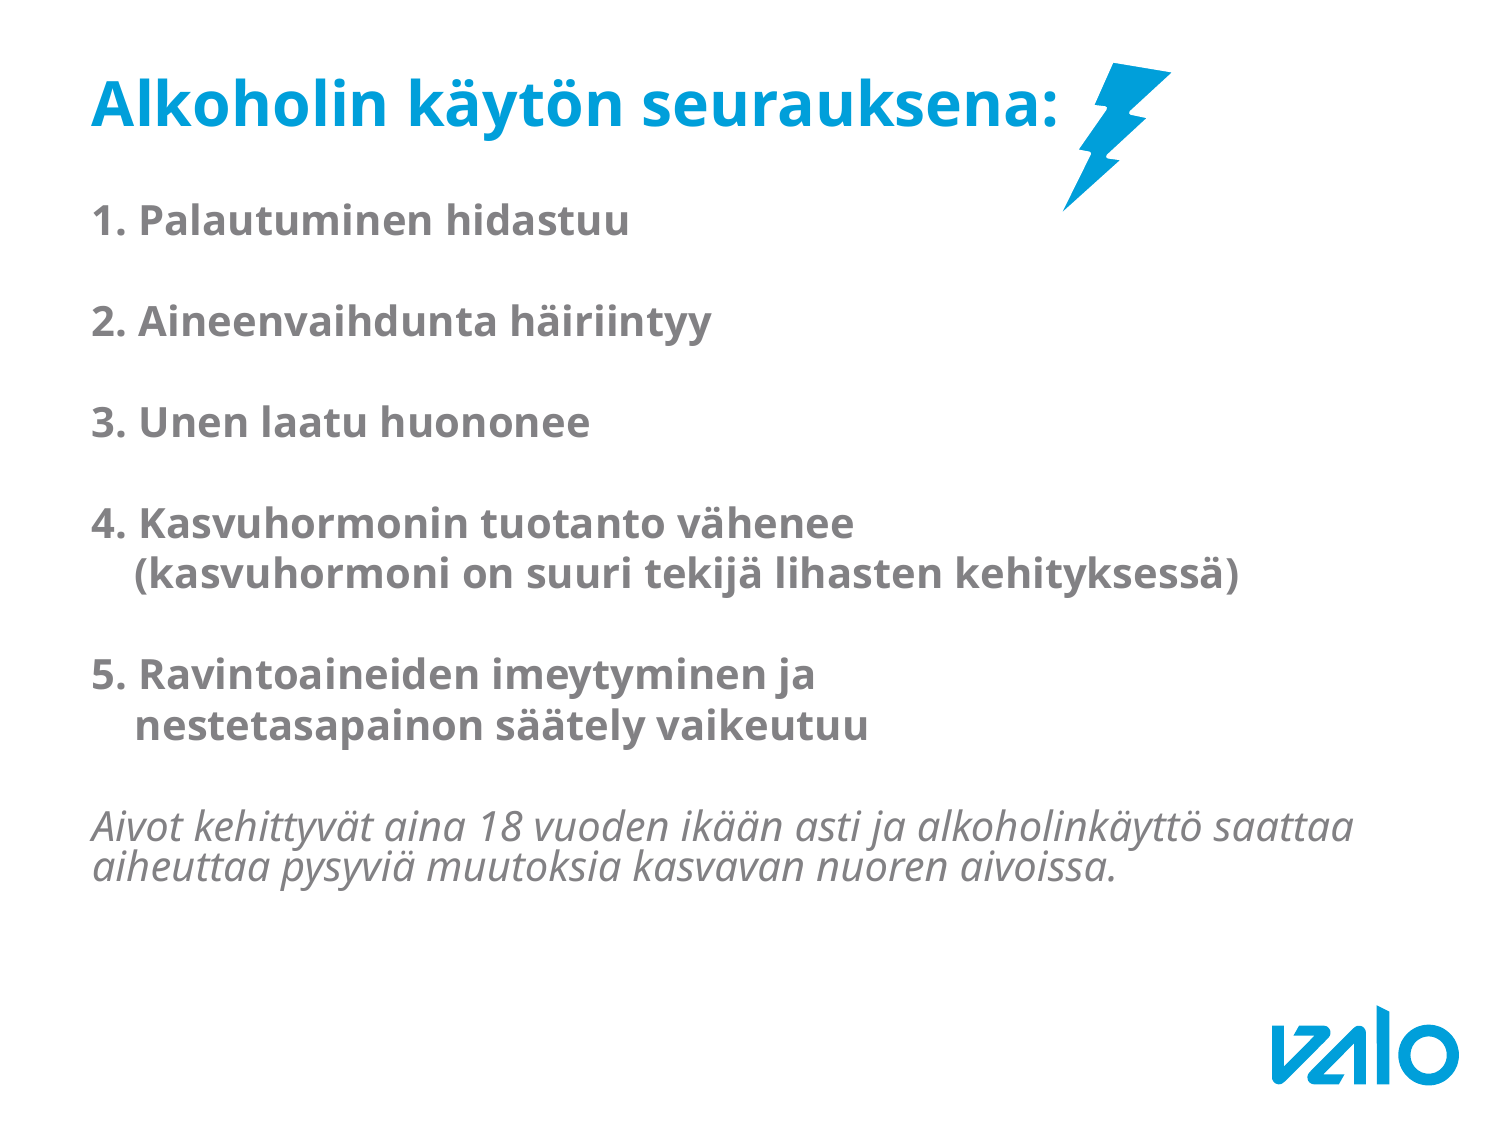

# Alkoholin käytön seurauksena:
1. Palautuminen hidastuu
2. Aineenvaihdunta häiriintyy
3. Unen laatu huononee
4. Kasvuhormonin tuotanto vähenee
 (kasvuhormoni on suuri tekijä lihasten kehityksessä)
5. Ravintoaineiden imeytyminen ja
 nestetasapainon säätely vaikeutuu
Aivot kehittyvät aina 18 vuoden ikään asti ja alkoholinkäyttö saattaa aiheuttaa pysyviä muutoksia kasvavan nuoren aivoissa.